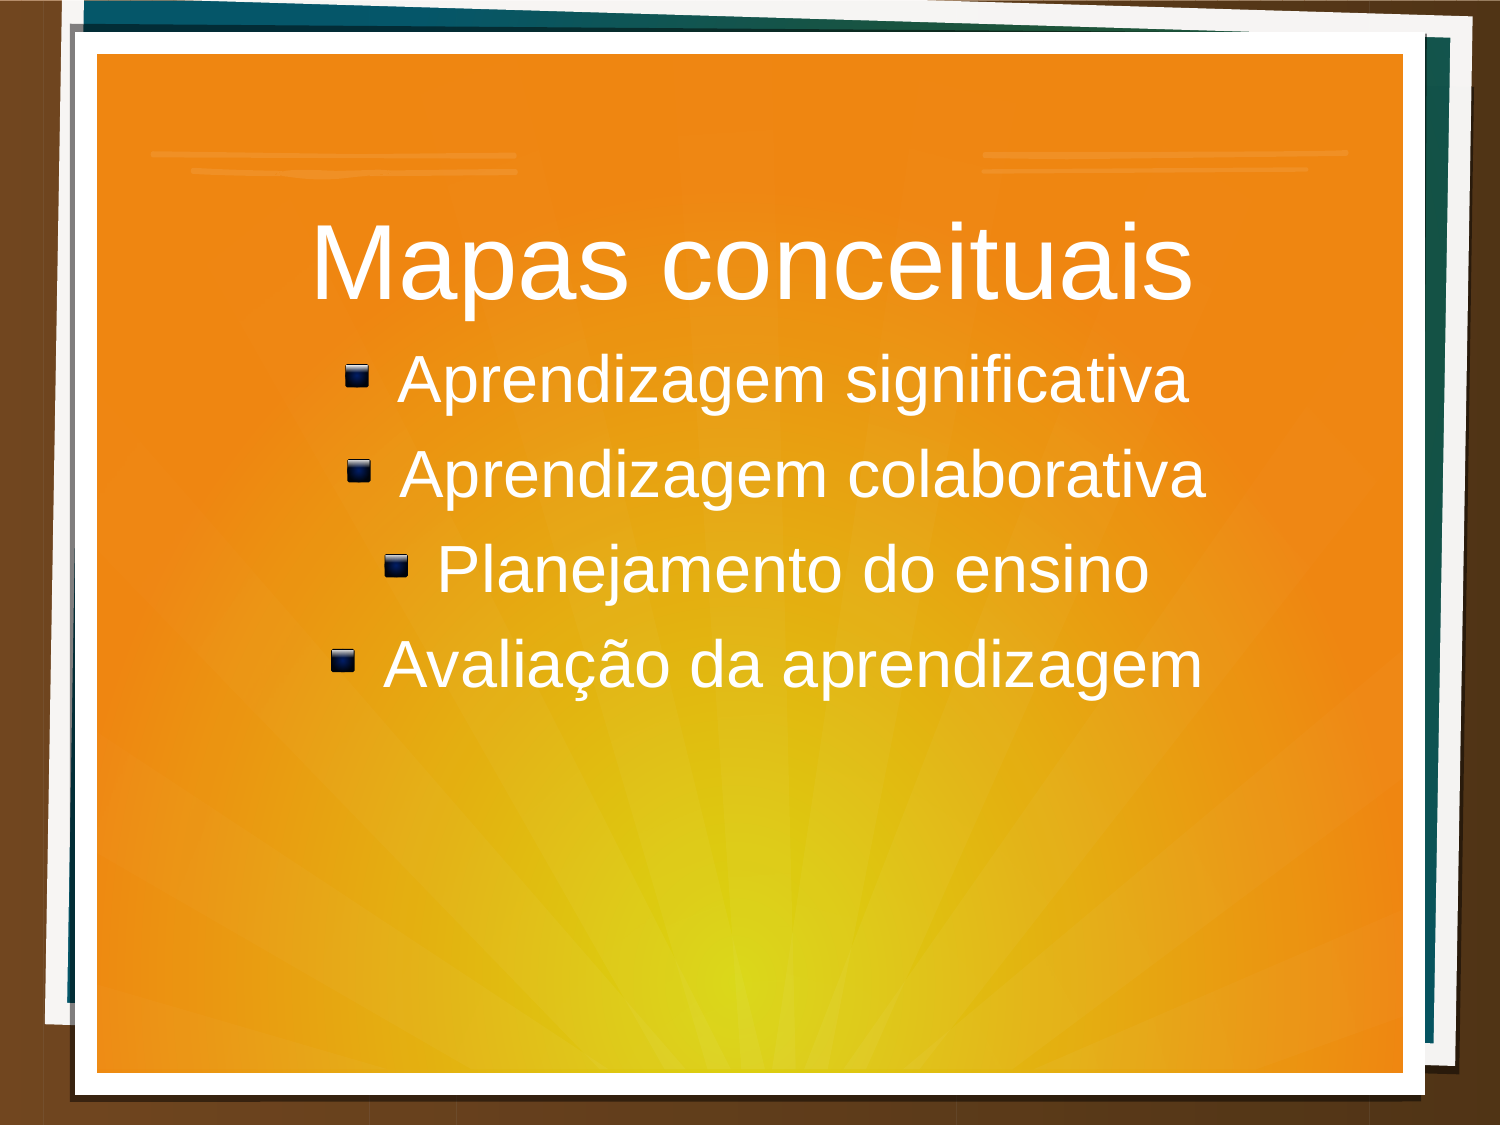

# Mapas conceituais
Aprendizagem significativa
Aprendizagem colaborativa
Planejamento do ensino
Avaliação da aprendizagem